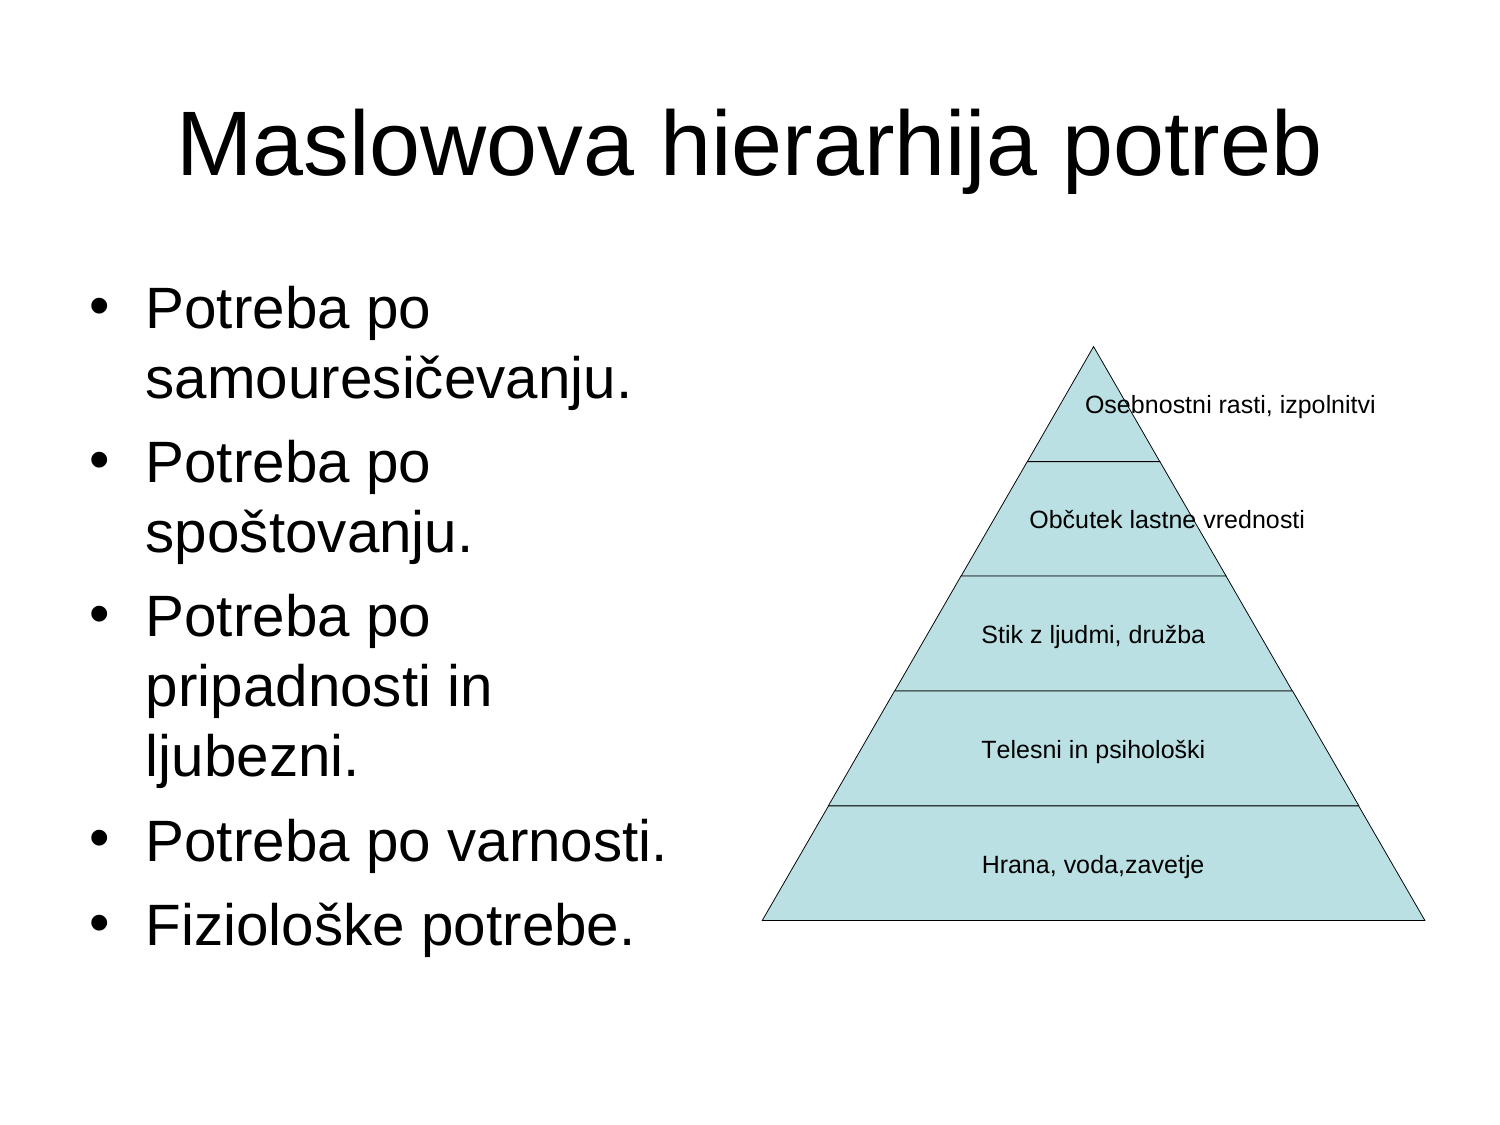

# Maslowova hierarhija potreb
Potreba po samouresičevanju.
Potreba po spoštovanju.
Potreba po pripadnosti in ljubezni.
Potreba po varnosti.
Fiziološke potrebe.
Osebnostni rasti, izpolnitvi
Občutek lastne vrednosti
Stik z ljudmi, družba
Telesni in psihološki
Hrana, voda,zavetje